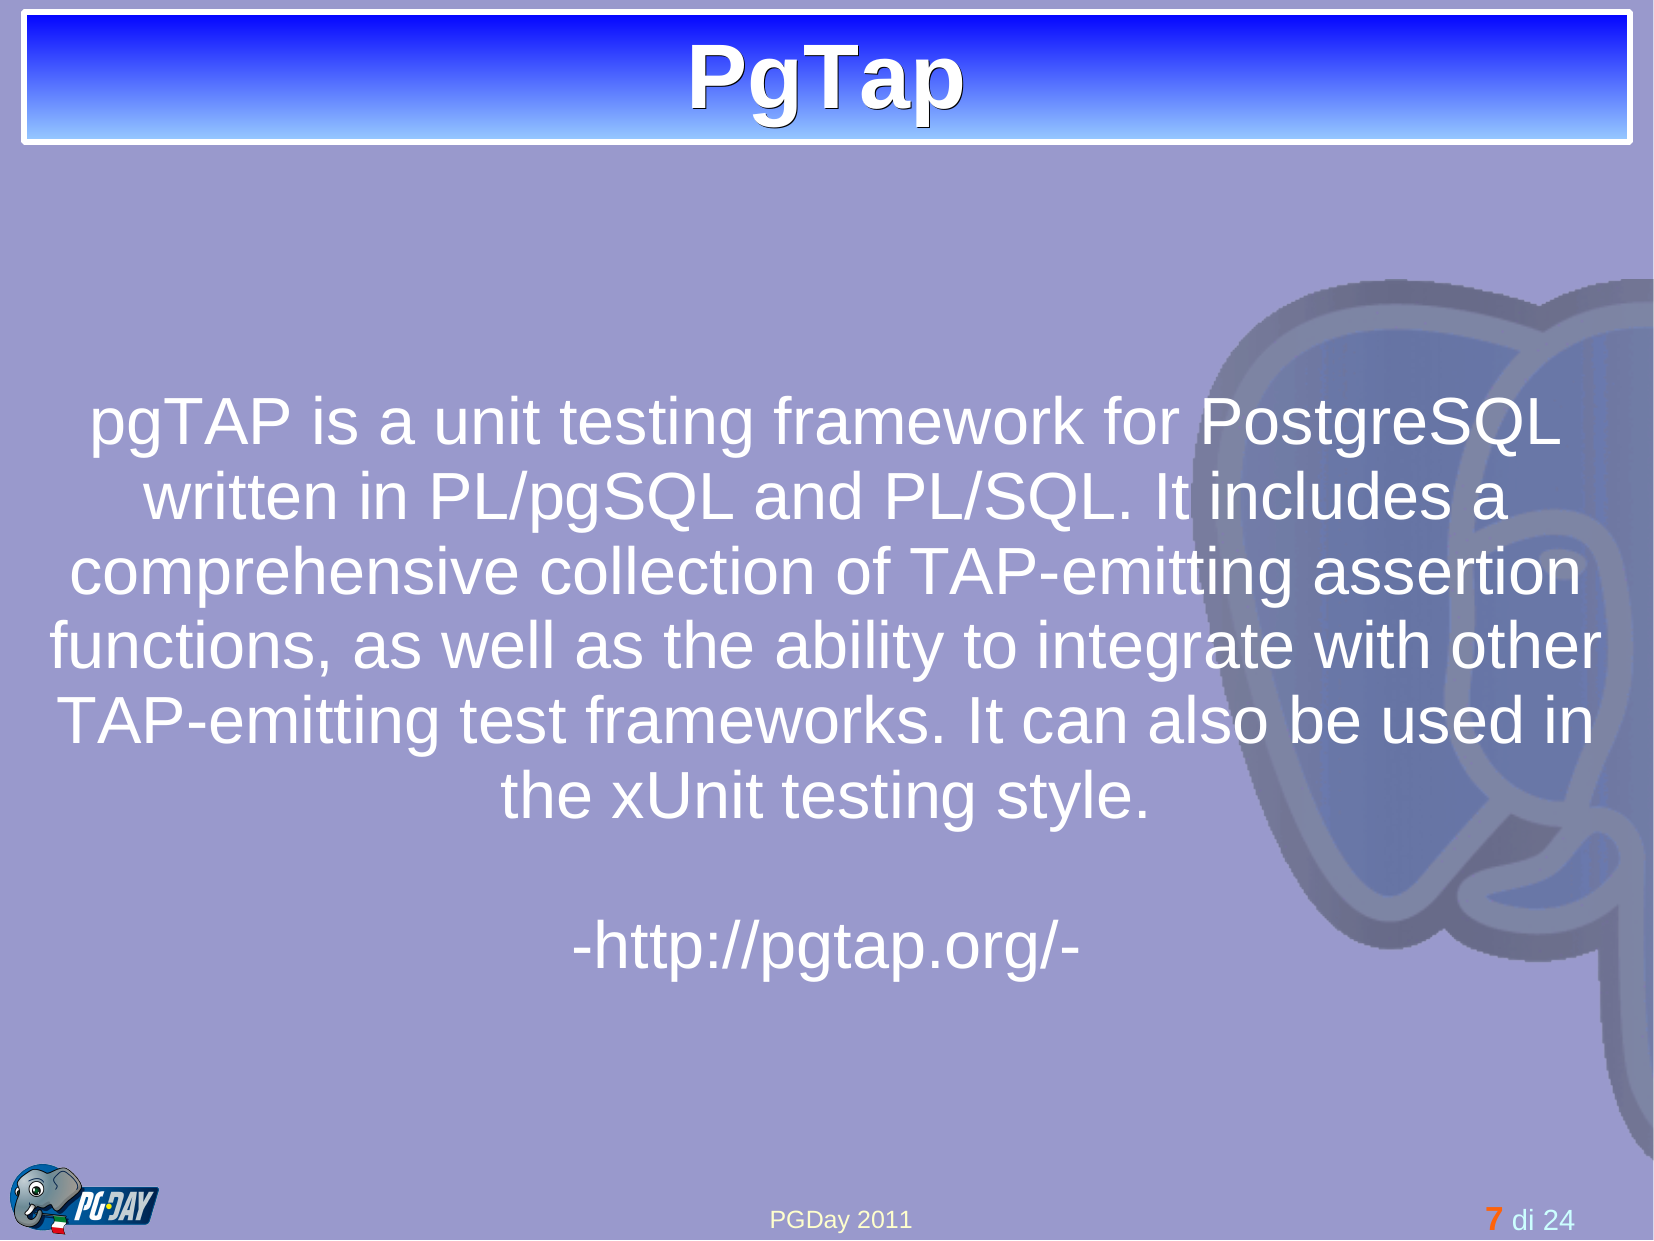

# PgTap
pgTAP is a unit testing framework for PostgreSQL written in PL/pgSQL and PL/SQL. It includes a comprehensive collection of TAP-emitting assertion functions, as well as the ability to integrate with other TAP-emitting test frameworks. It can also be used in the xUnit testing style.
-http://pgtap.org/-